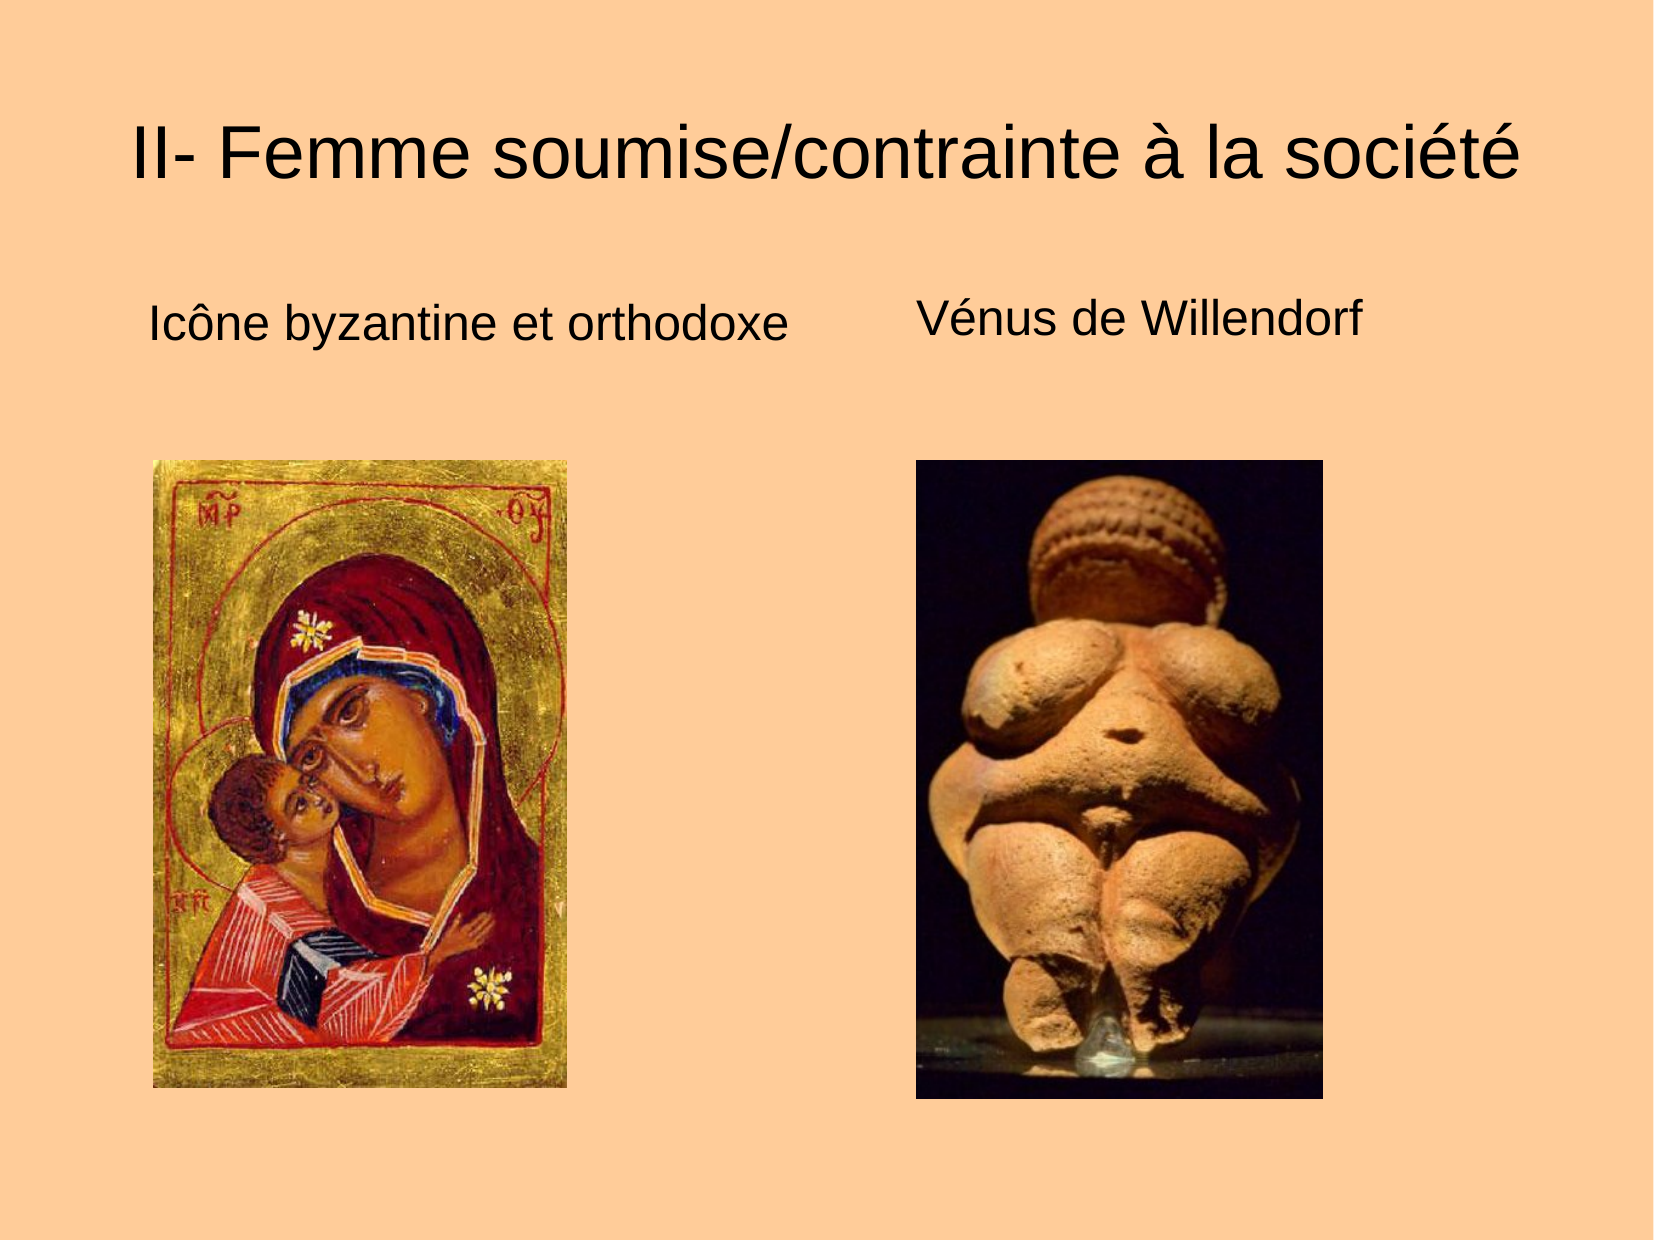

# II- Femme soumise/contrainte à la société
Vénus de Willendorf
Icône byzantine et orthodoxe